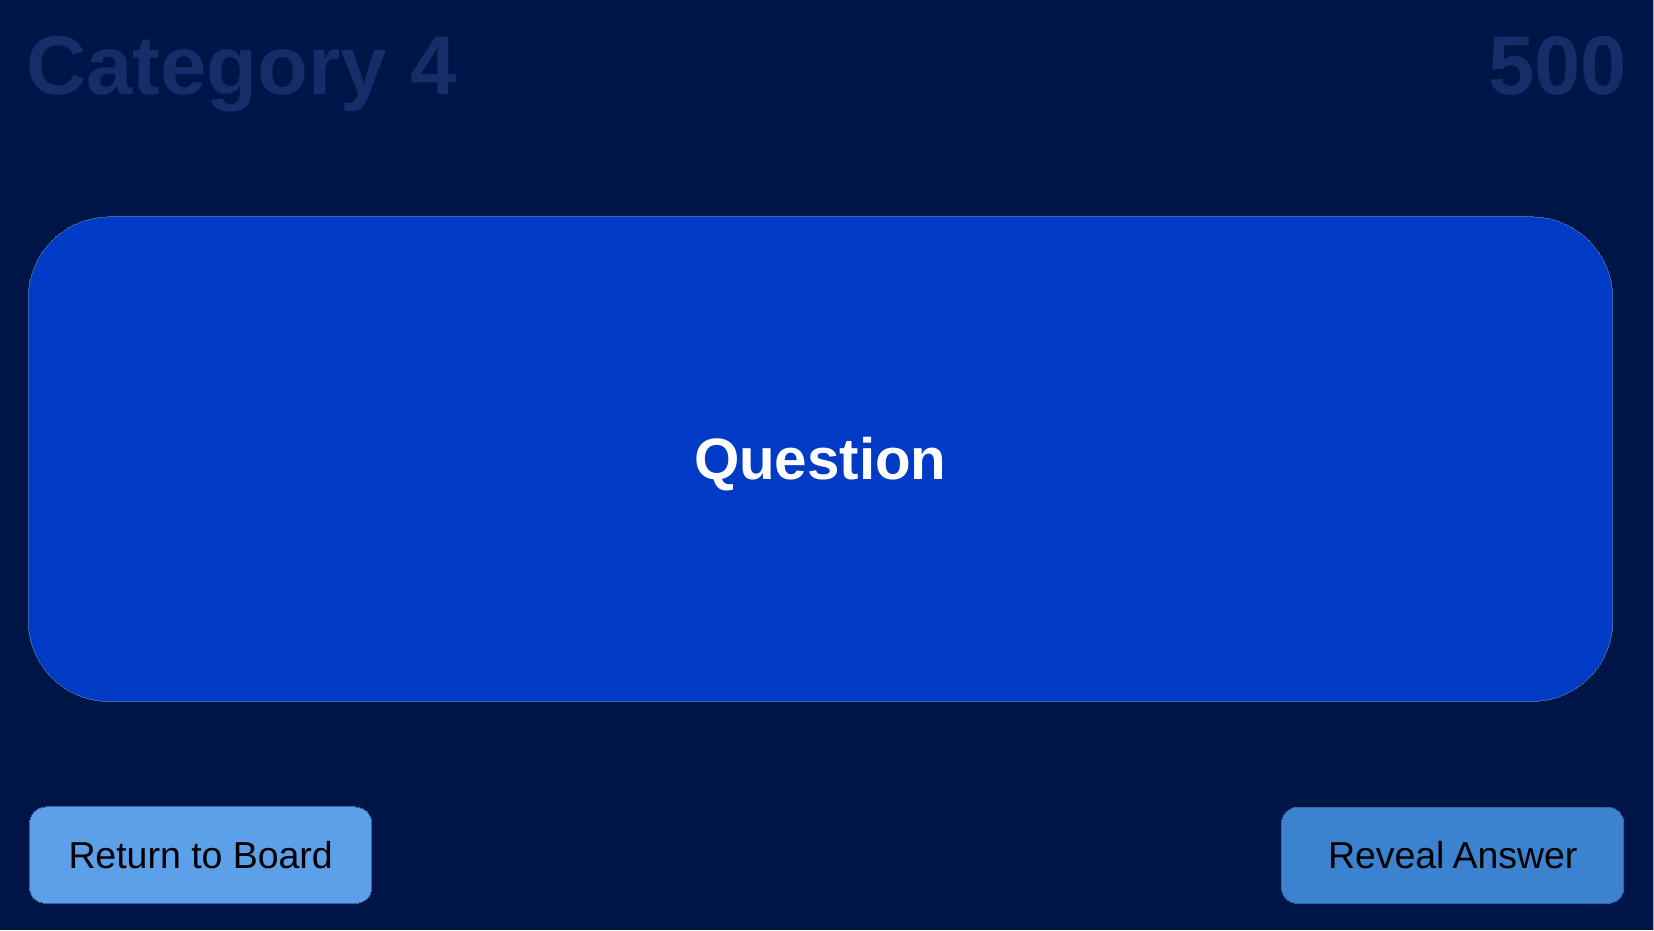

Category 4
500
Question
Return to Board
Reveal Answer